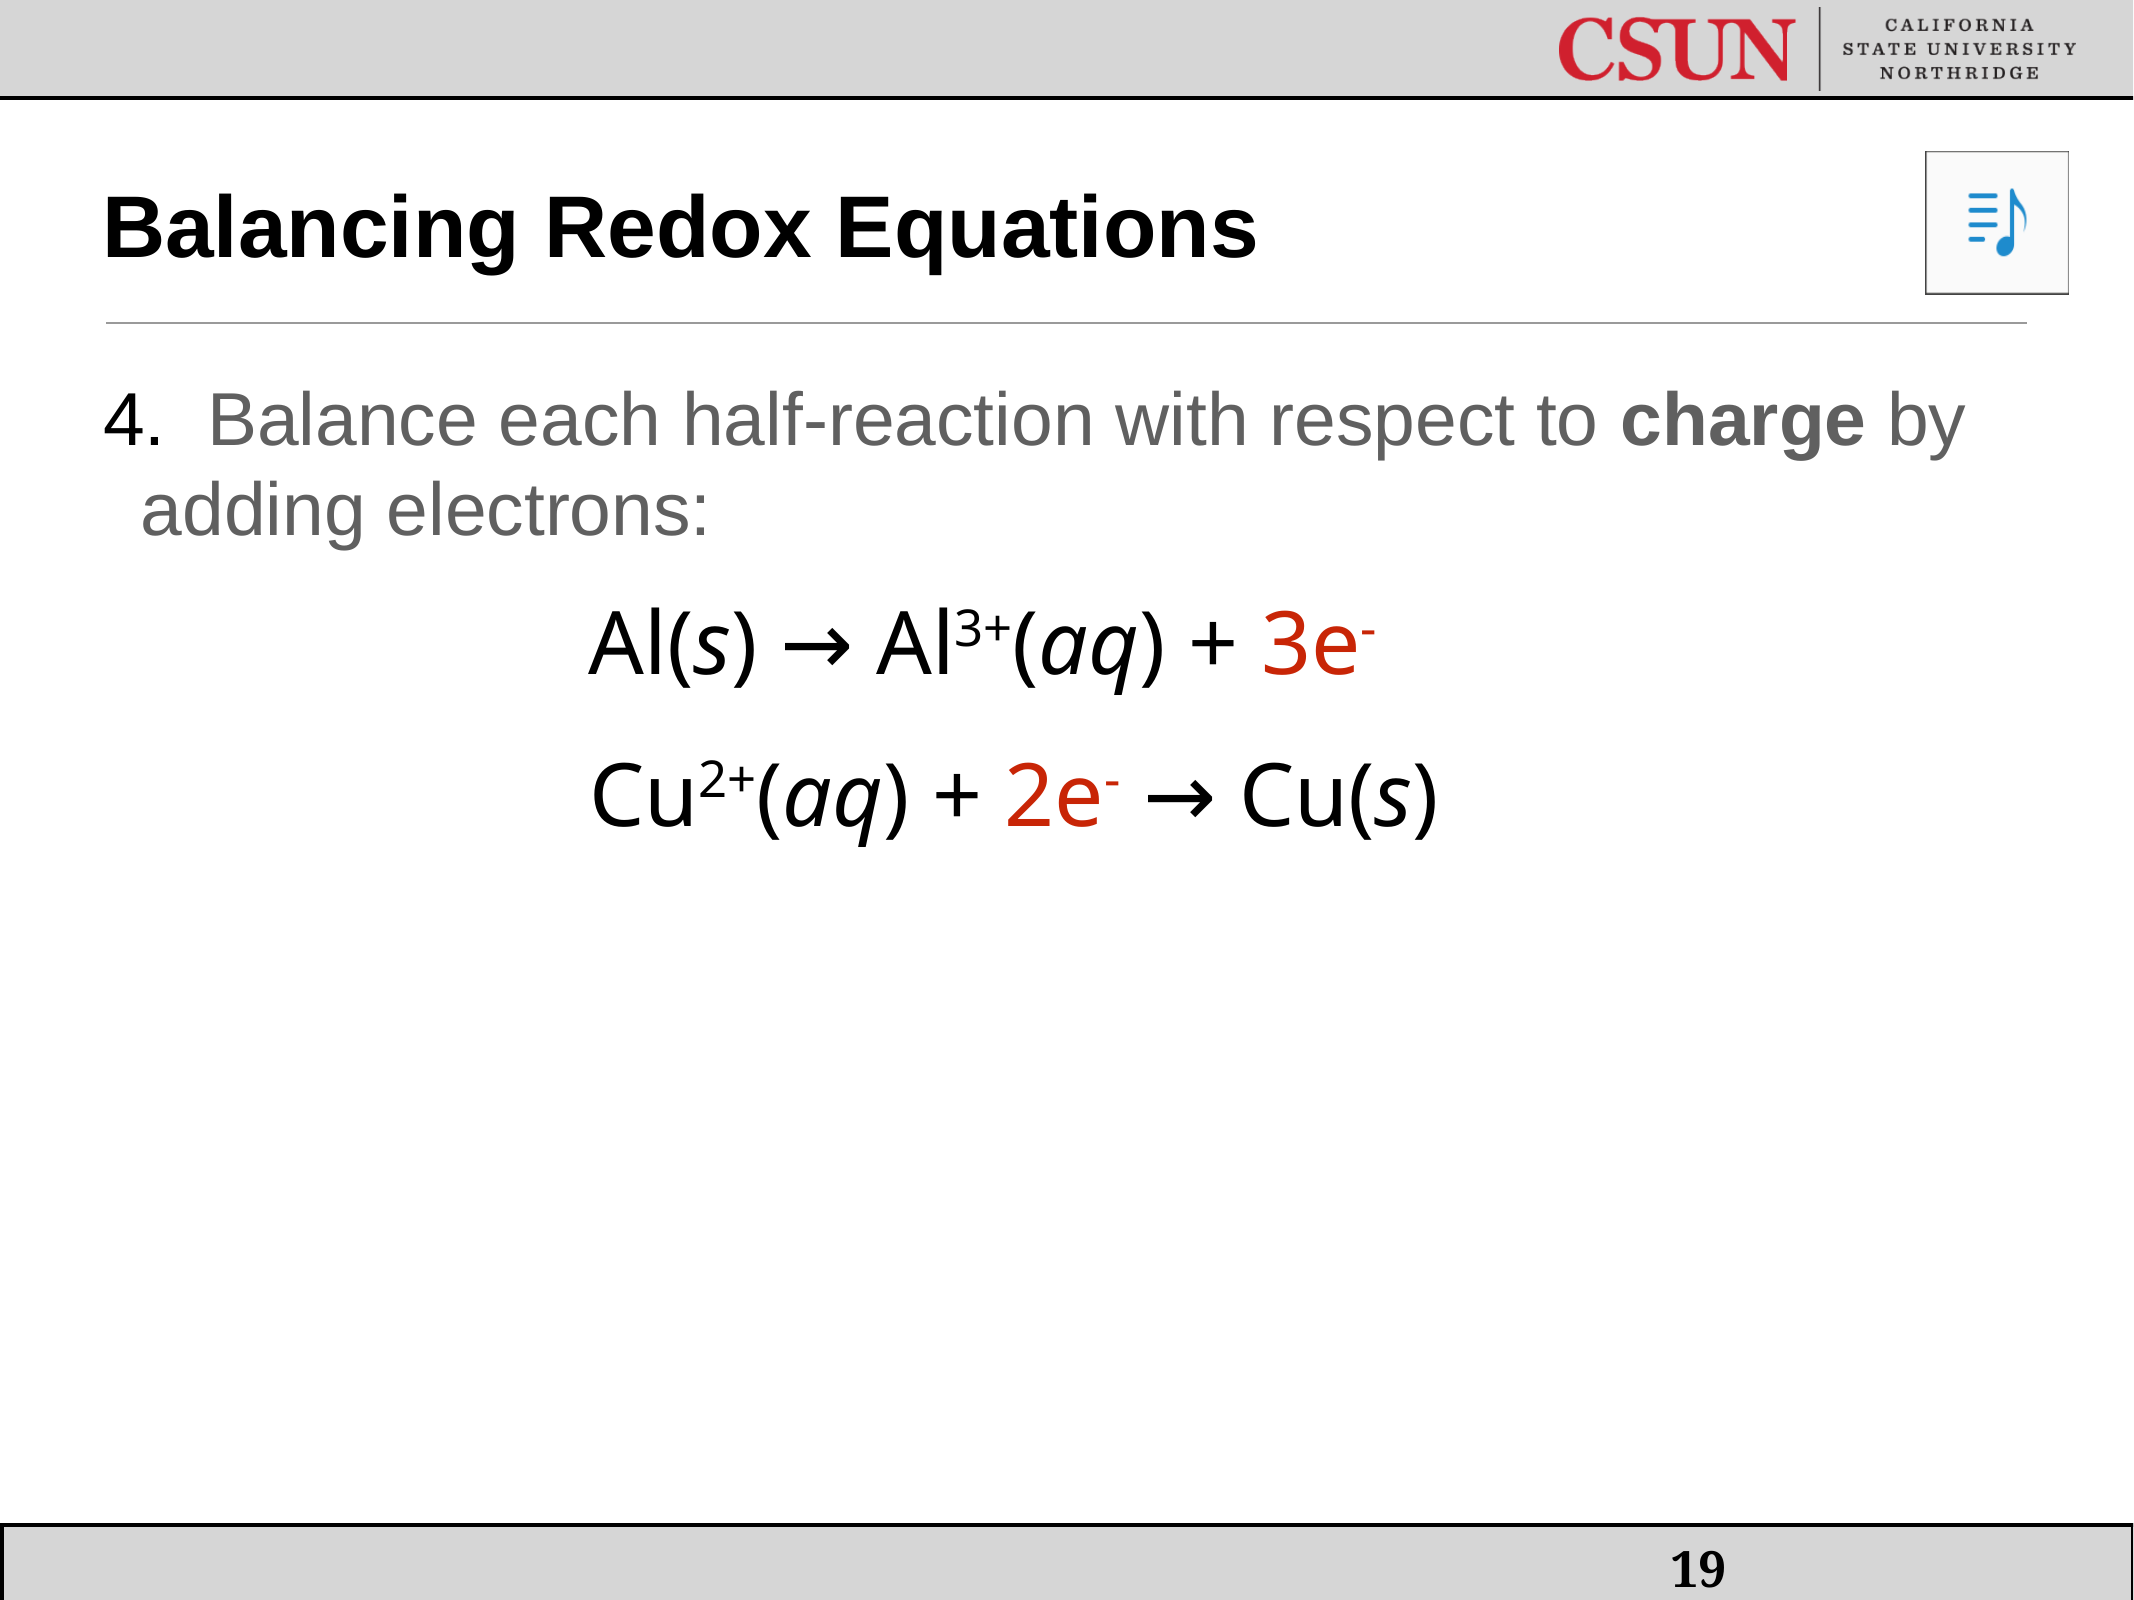

# Balancing Redox Equations
 Balance each half-reaction with respect to charge by adding electrons:
Al(s) → Al3+(aq) + 3e-
Cu2+(aq) + 2e- → Cu(s)
19